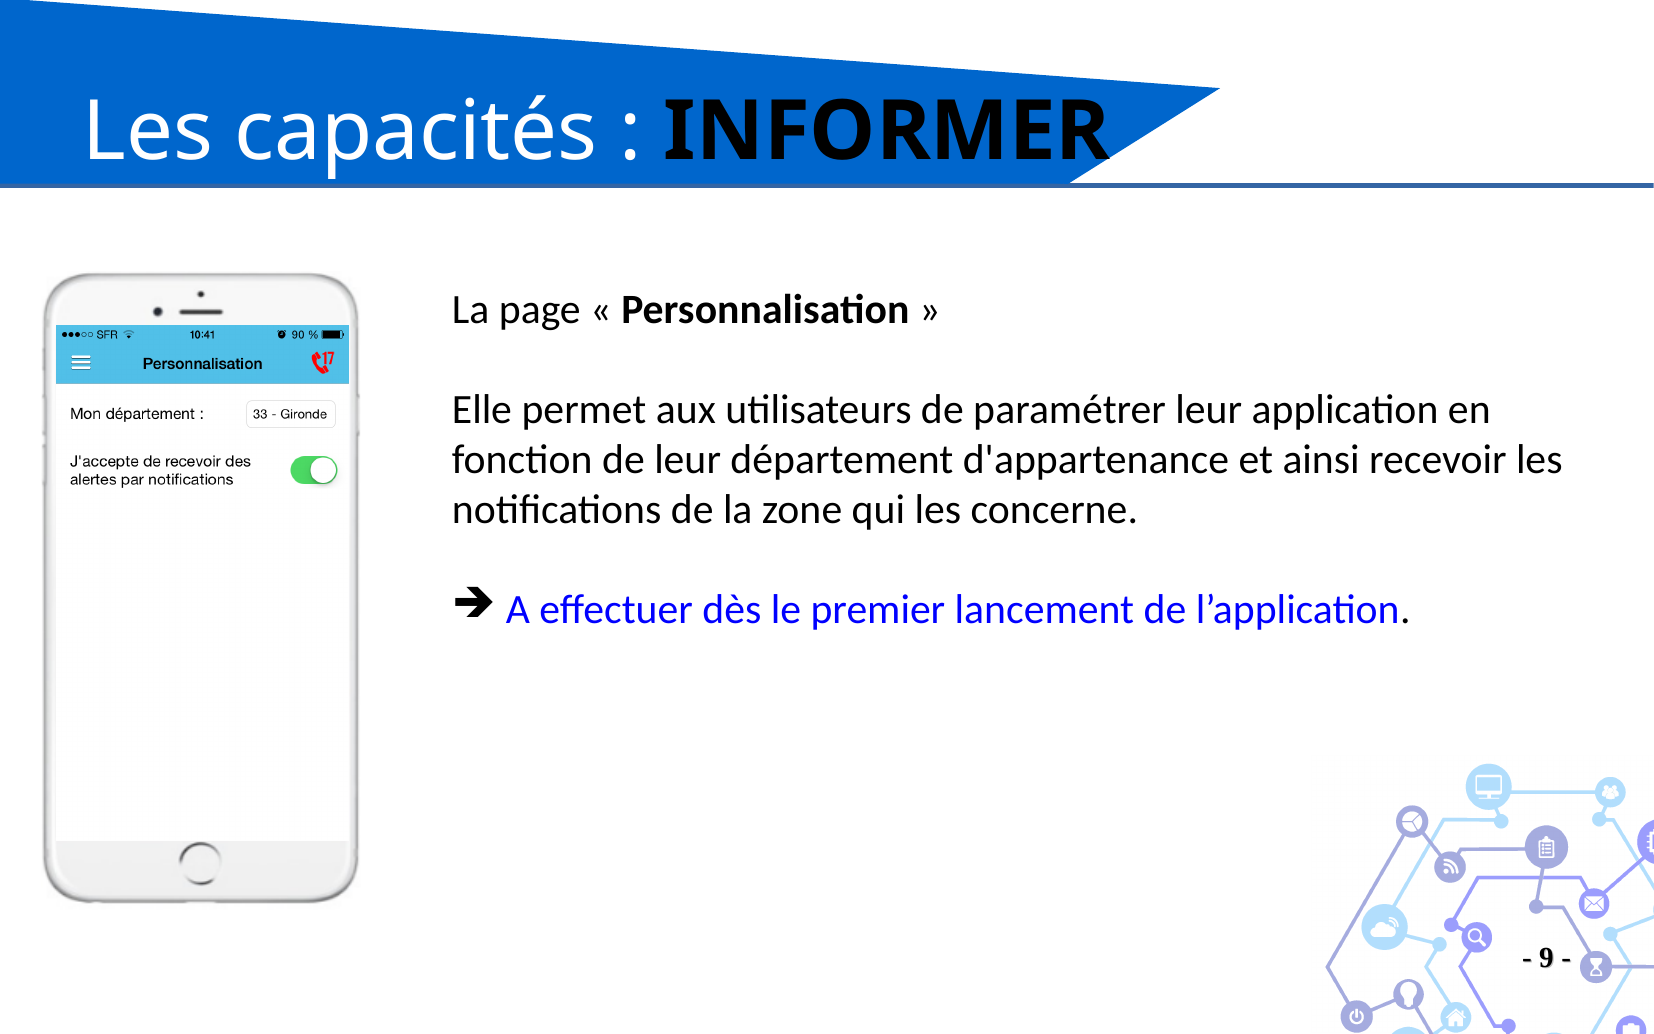

# Les capacités : INFORMER
La page « Personnalisation »
Elle permet aux utilisateurs de paramétrer leur application en fonction de leur département d'appartenance et ainsi recevoir les notifications de la zone qui les concerne.
 A effectuer dès le premier lancement de l’application.
9